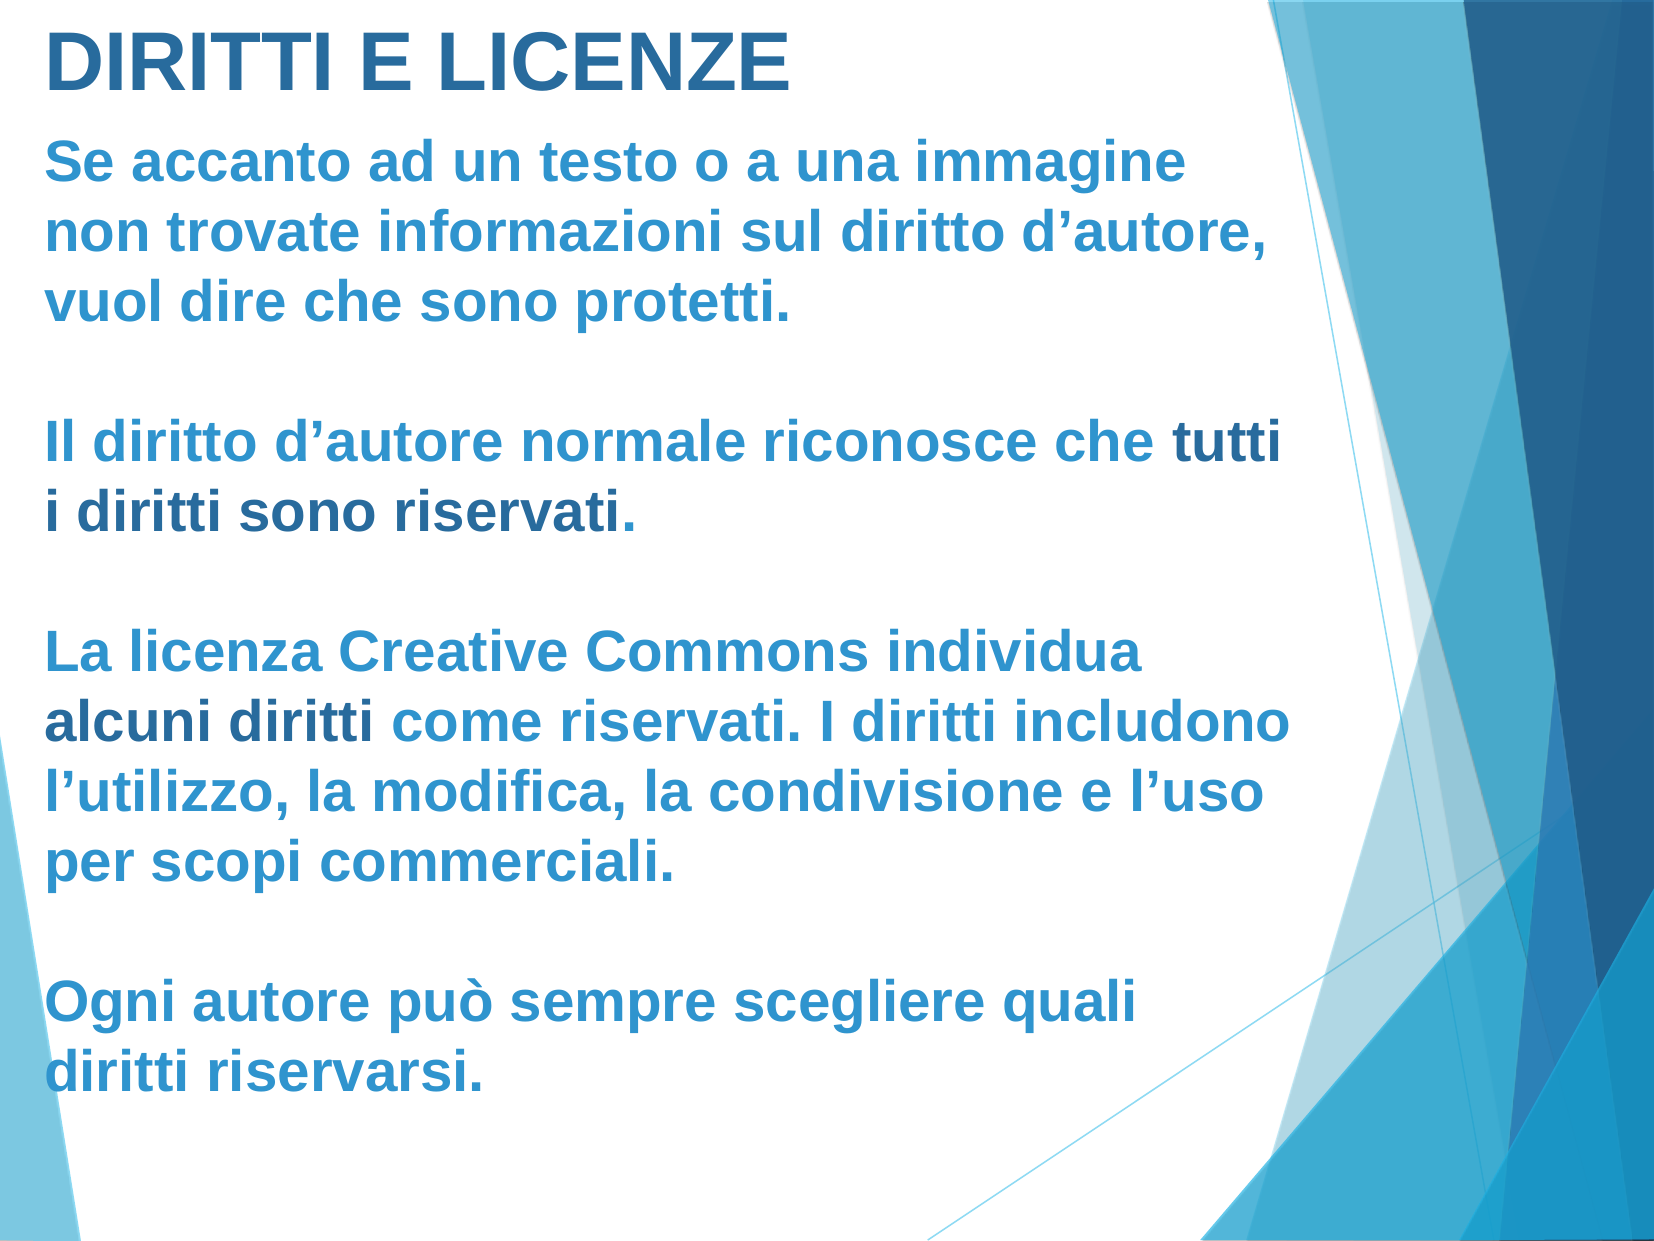

DIRITTI E LICENZE
Se accanto ad un testo o a una immagine non trovate informazioni sul diritto d’autore, vuol dire che sono protetti.
Il diritto d’autore normale riconosce che tutti i diritti sono riservati.
La licenza Creative Commons individua alcuni diritti come riservati. I diritti includono l’utilizzo, la modifica, la condivisione e l’uso per scopi commerciali.
Ogni autore può sempre scegliere quali diritti riservarsi.